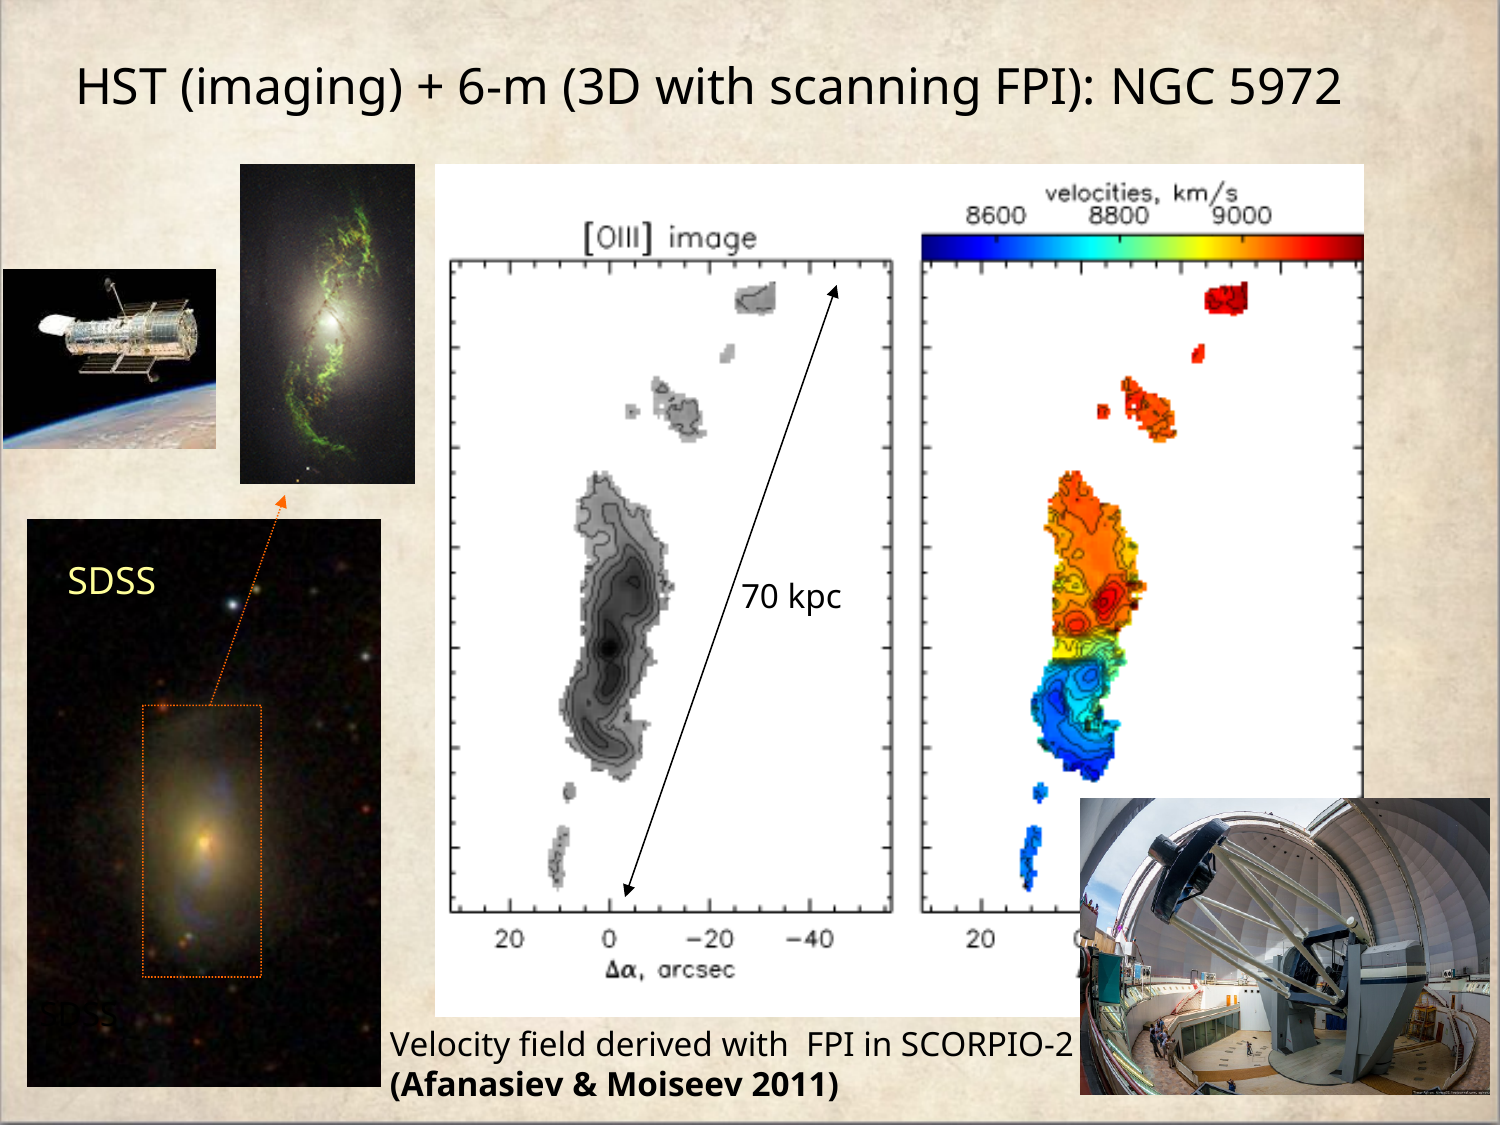

# HST (imaging) + 6-m (3D with scanning FPI): NGC 5972
SDSS
70 kpc
SDSS
Velocity field derived with FPI in SCORPIO-2
(Afanasiev & Moiseev 2011)